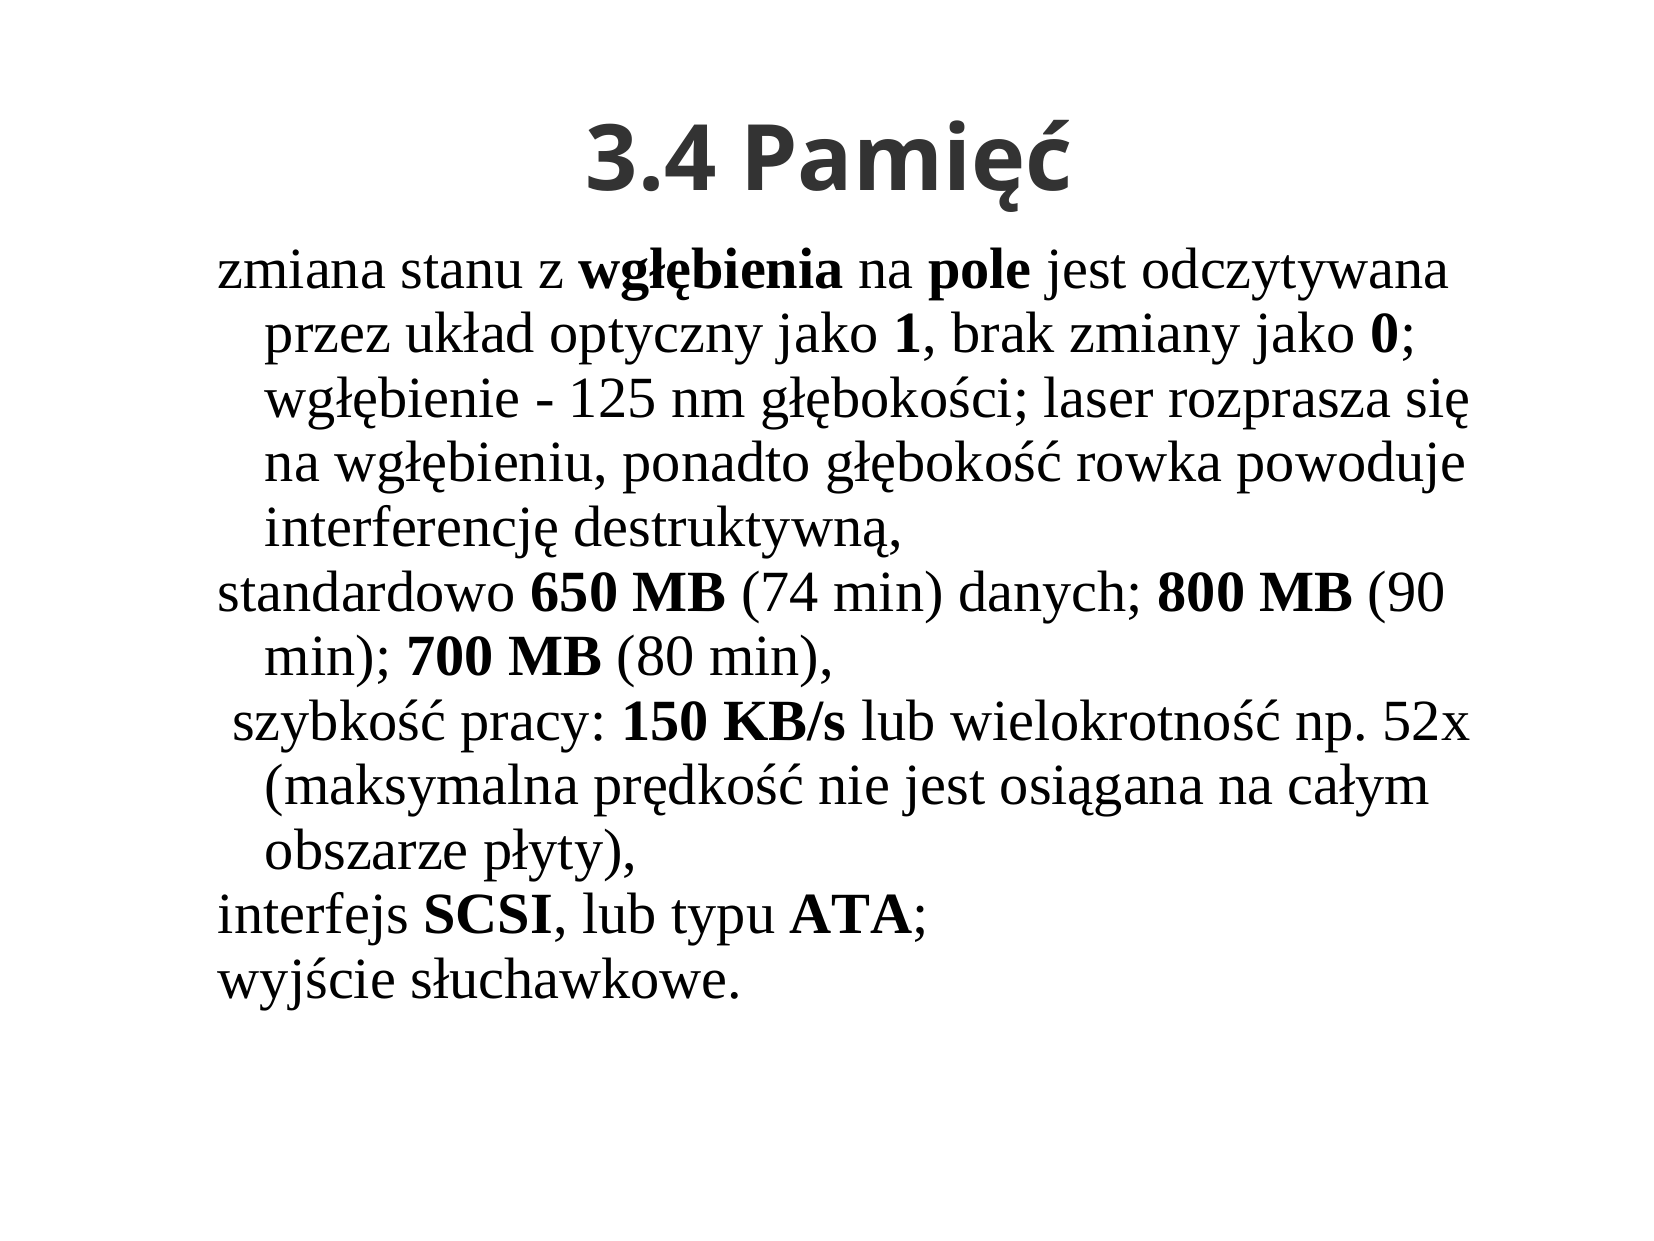

# 3.4 Pamięć
zmiana stanu z wgłębienia na pole jest odczytywana przez układ optyczny jako 1, brak zmiany jako 0; wgłębienie - 125 nm głębokości; laser rozprasza się na wgłębieniu, ponadto głębokość rowka powoduje interferencję destruktywną,
standardowo 650 MB (74 min) danych; 800 MB (90 min); 700 MB (80 min),
 szybkość pracy: 150 KB/s lub wielokrotność np. 52x (maksymalna prędkość nie jest osiągana na całym obszarze płyty),
interfejs SCSI, lub typu ATA;
wyjście słuchawkowe.